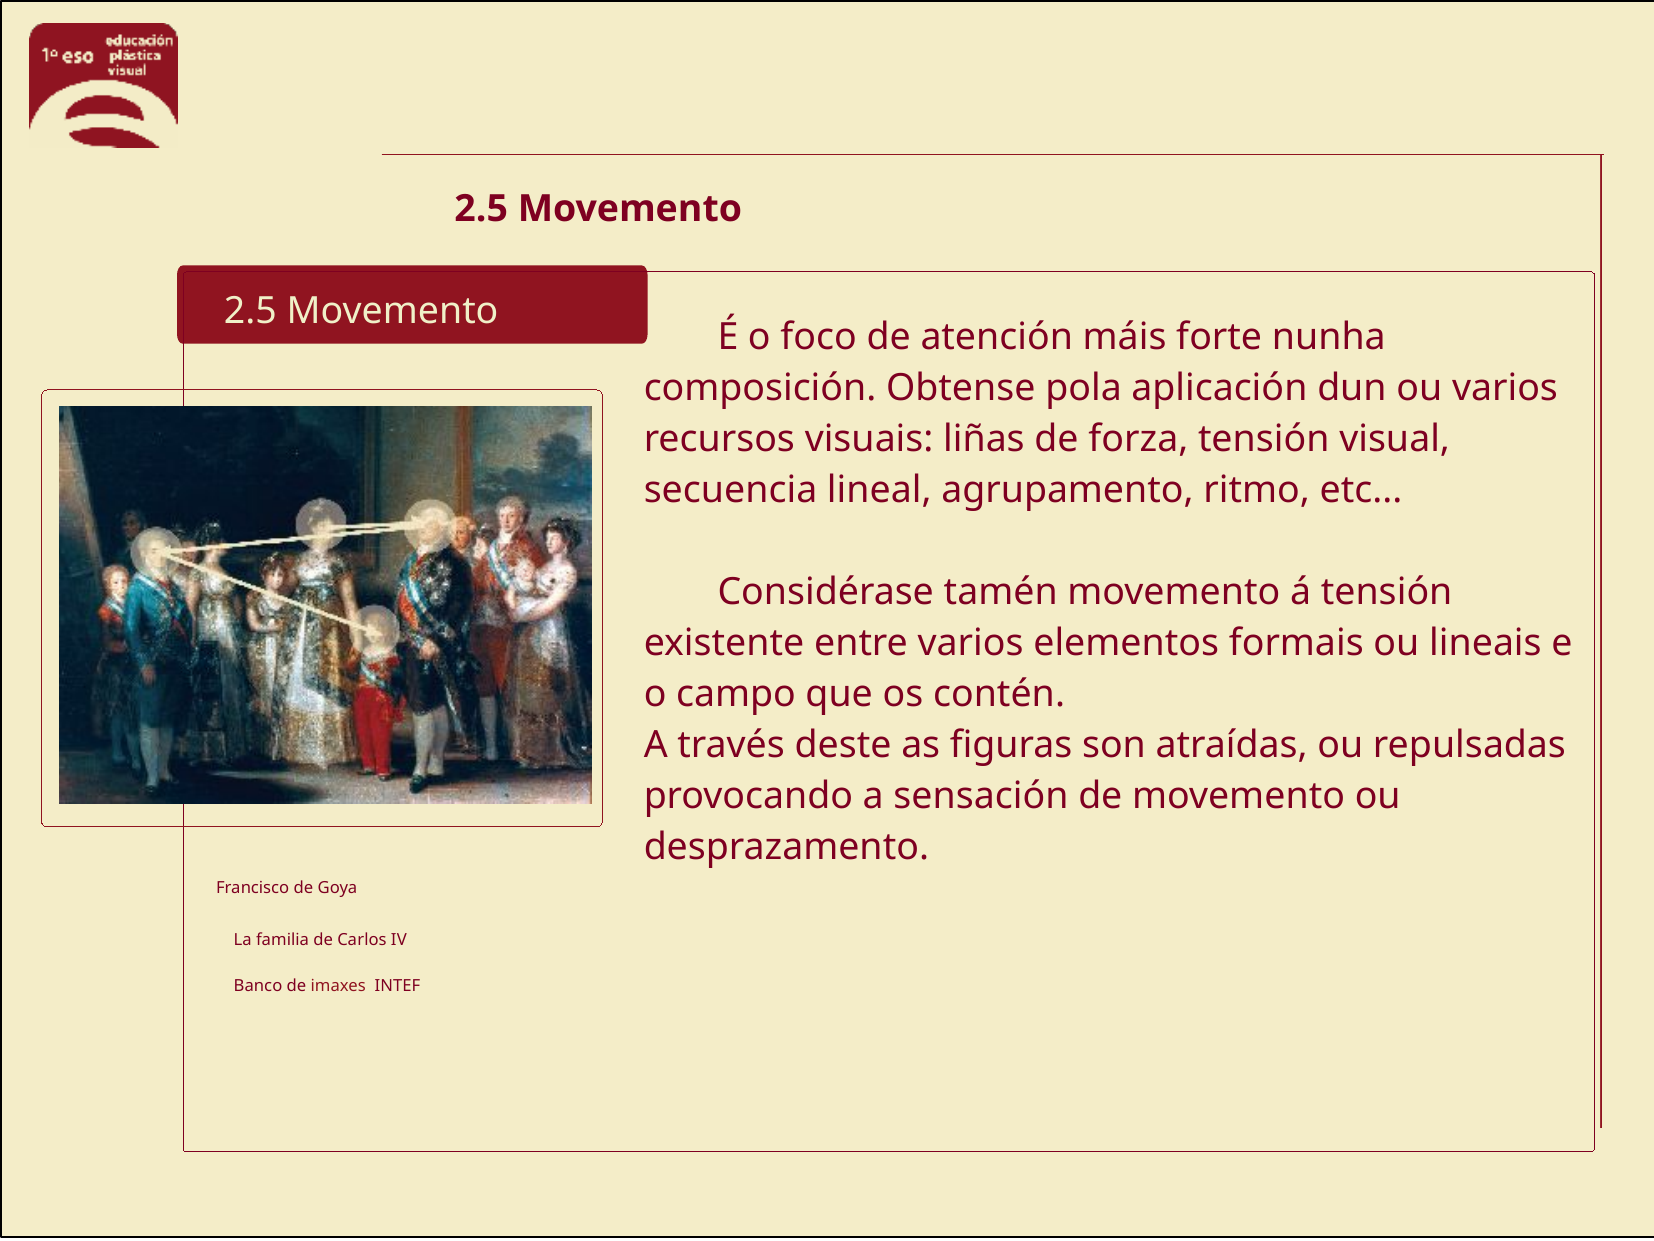

2.5 Movemento
	2.5 Movemento
#
	É o foco de atención máis forte nunha composición. Obtense pola aplicación dun ou varios recursos visuais: liñas de forza, tensión visual, secuencia lineal, agrupamento, ritmo, etc...
	Considérase tamén movemento á tensión existente entre varios elementos formais ou lineais e o campo que os contén.
A través deste as figuras son atraídas, ou repulsadas provocando a sensación de movemento ou desprazamento.
 Francisco de Goya
La familia de Carlos IV
Banco de imaxes INTEF